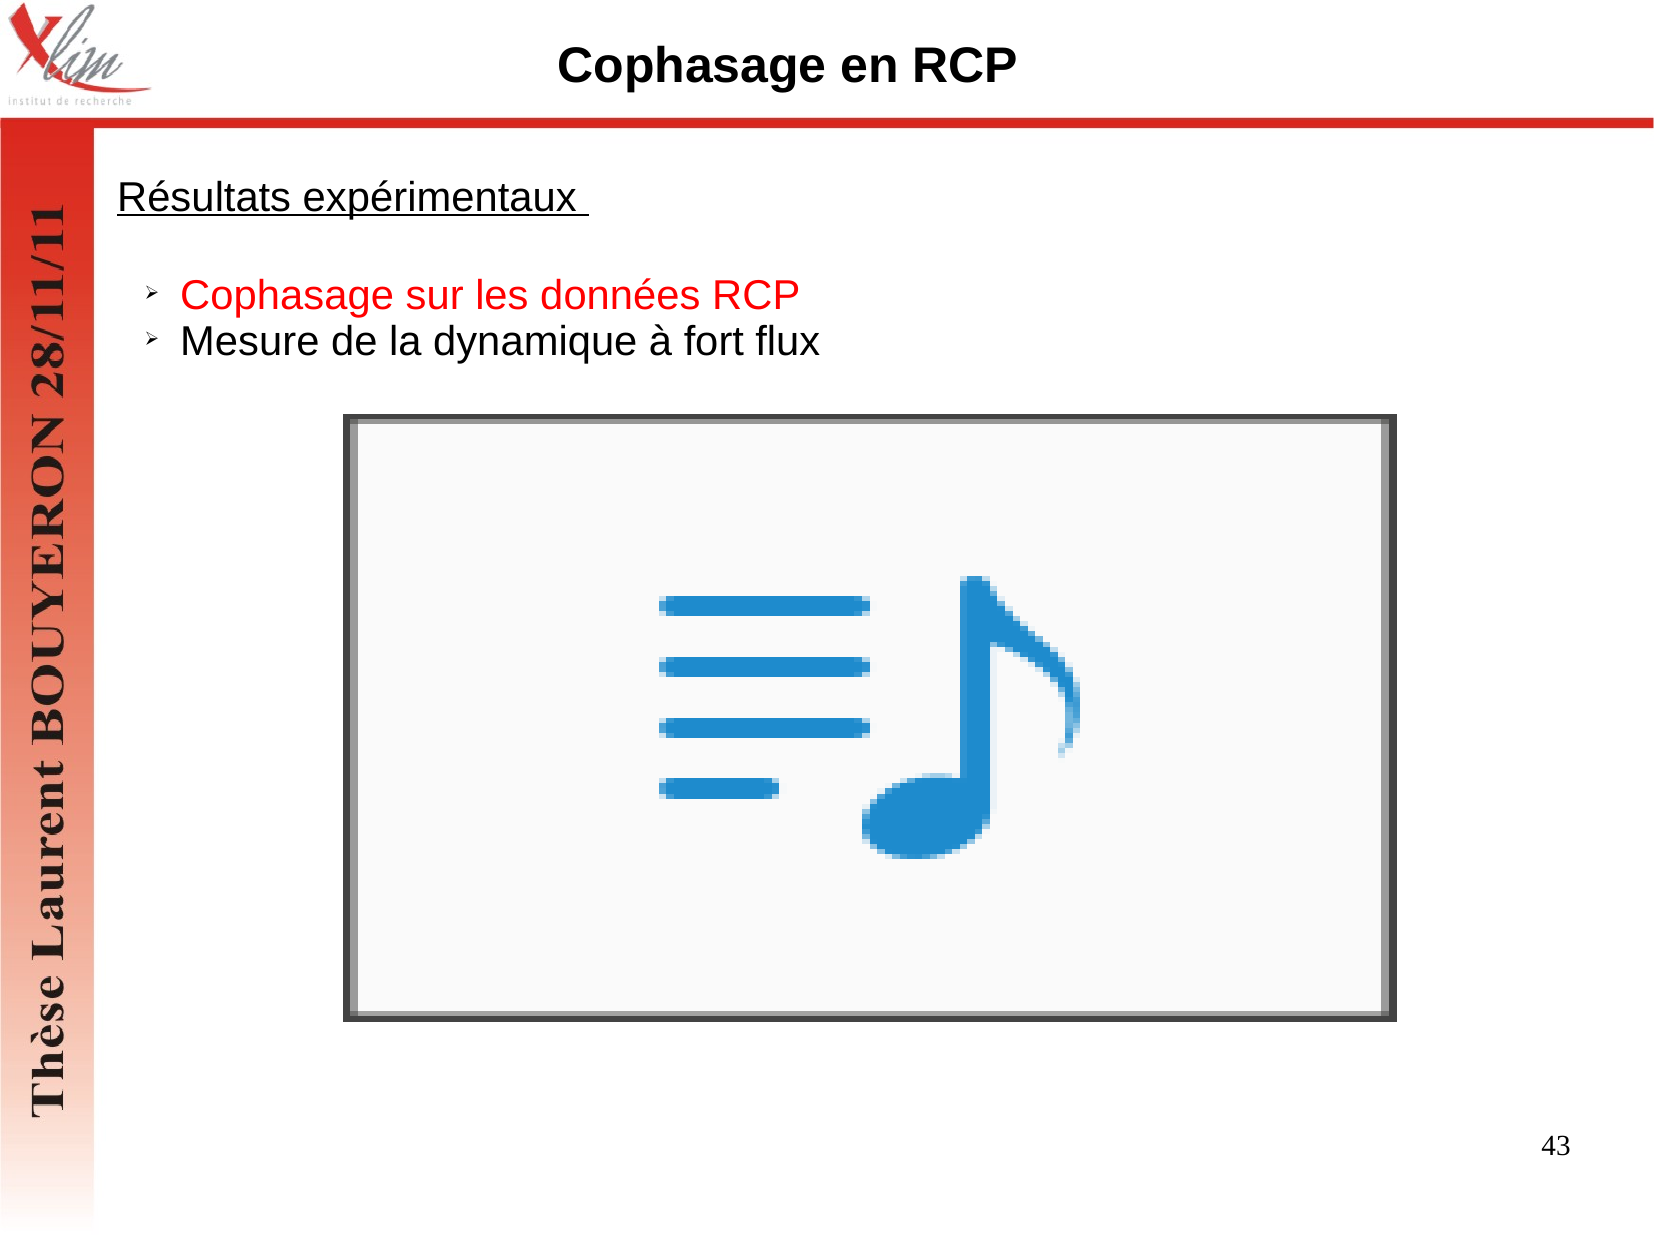

Cophasage en RCP
Résultats expérimentaux
Cophasage sur les données RCP
Mesure de la dynamique à fort flux
43